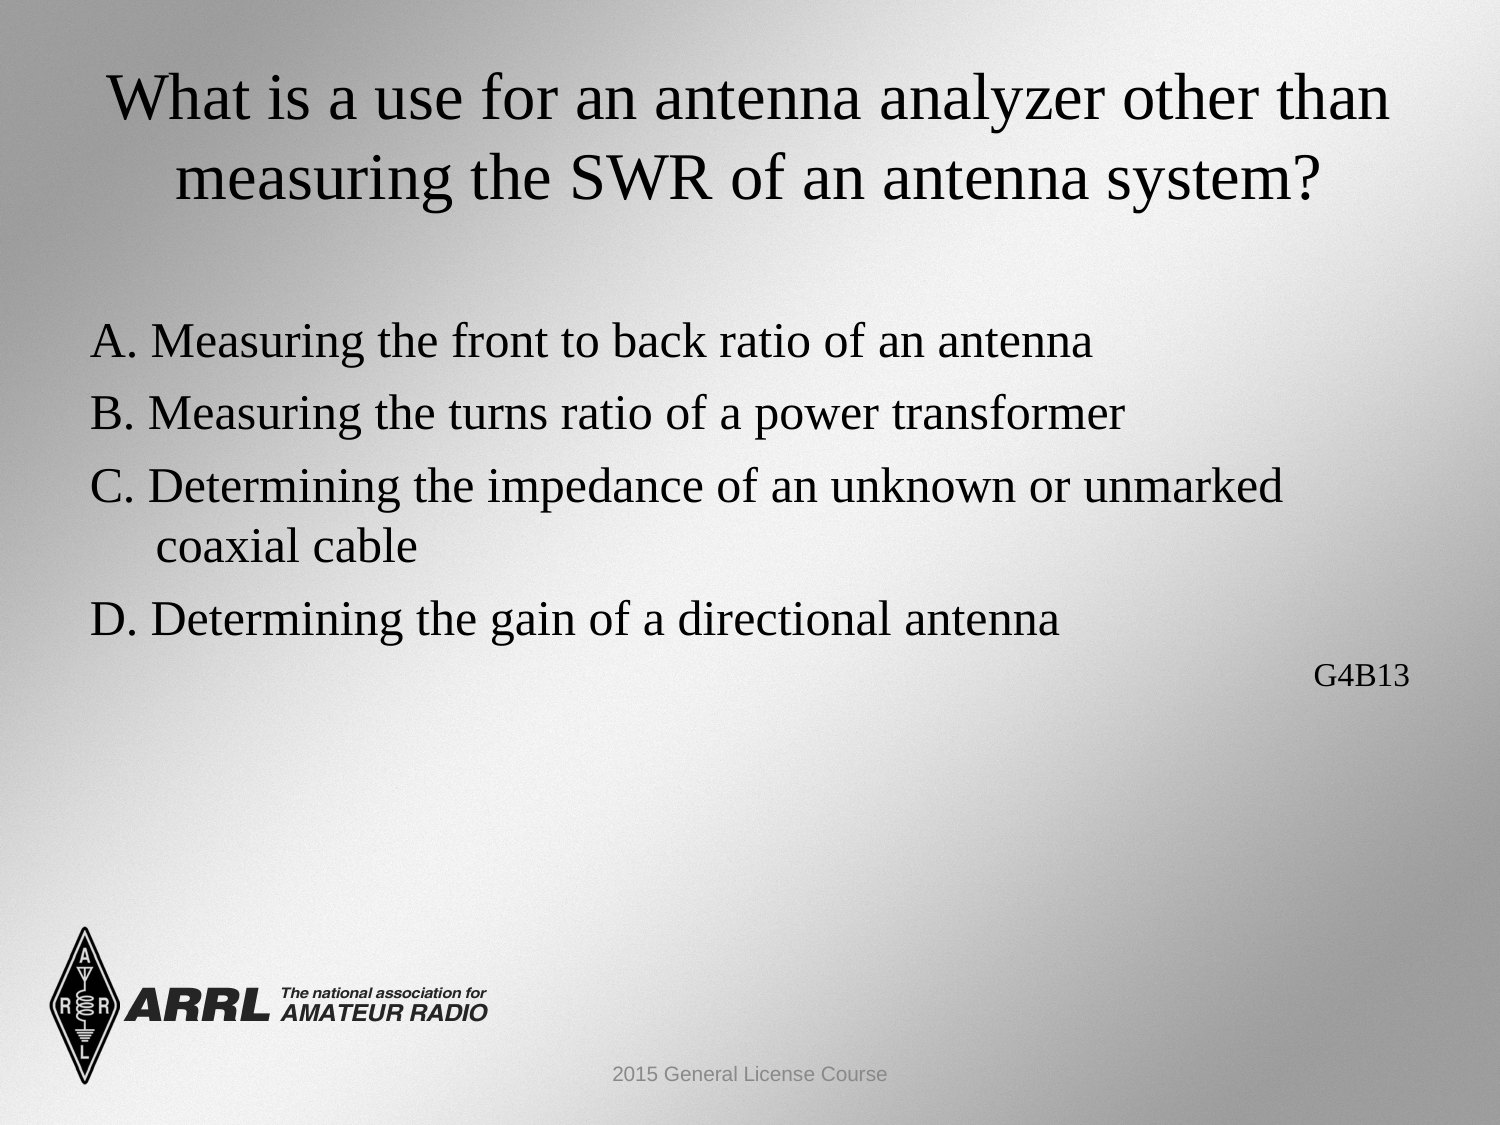

# What is a use for an antenna analyzer other than measuring the SWR of an antenna system?
A. Measuring the front to back ratio of an antenna
B. Measuring the turns ratio of a power transformer
C. Determining the impedance of an unknown or unmarked coaxial cable
D. Determining the gain of a directional antenna
 G4B13
2015 General License Course